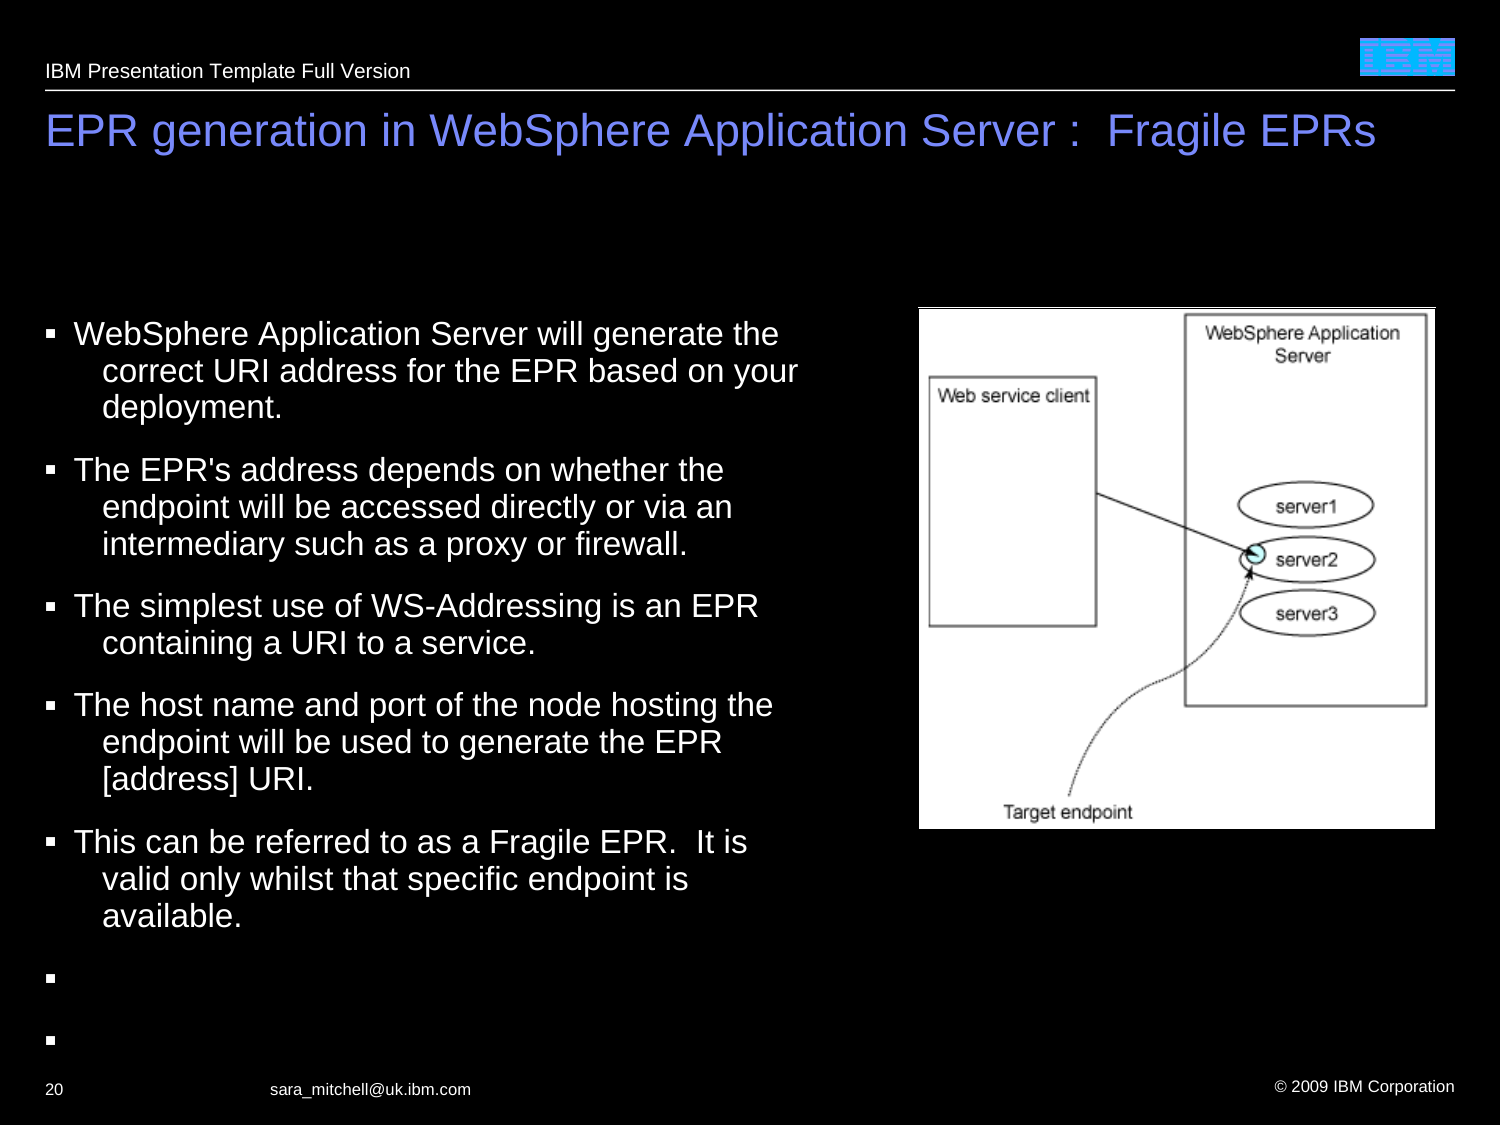

IBM Presentation Template Full Version
# EPR generation in WebSphere Application Server : Fragile EPRs
WebSphere Application Server will generate the correct URI address for the EPR based on your deployment.
The EPR's address depends on whether the endpoint will be accessed directly or via an intermediary such as a proxy or firewall.
The simplest use of WS-Addressing is an EPR containing a URI to a service.
The host name and port of the node hosting the endpoint will be used to generate the EPR [address] URI.
This can be referred to as a Fragile EPR. It is valid only whilst that specific endpoint is available.
20